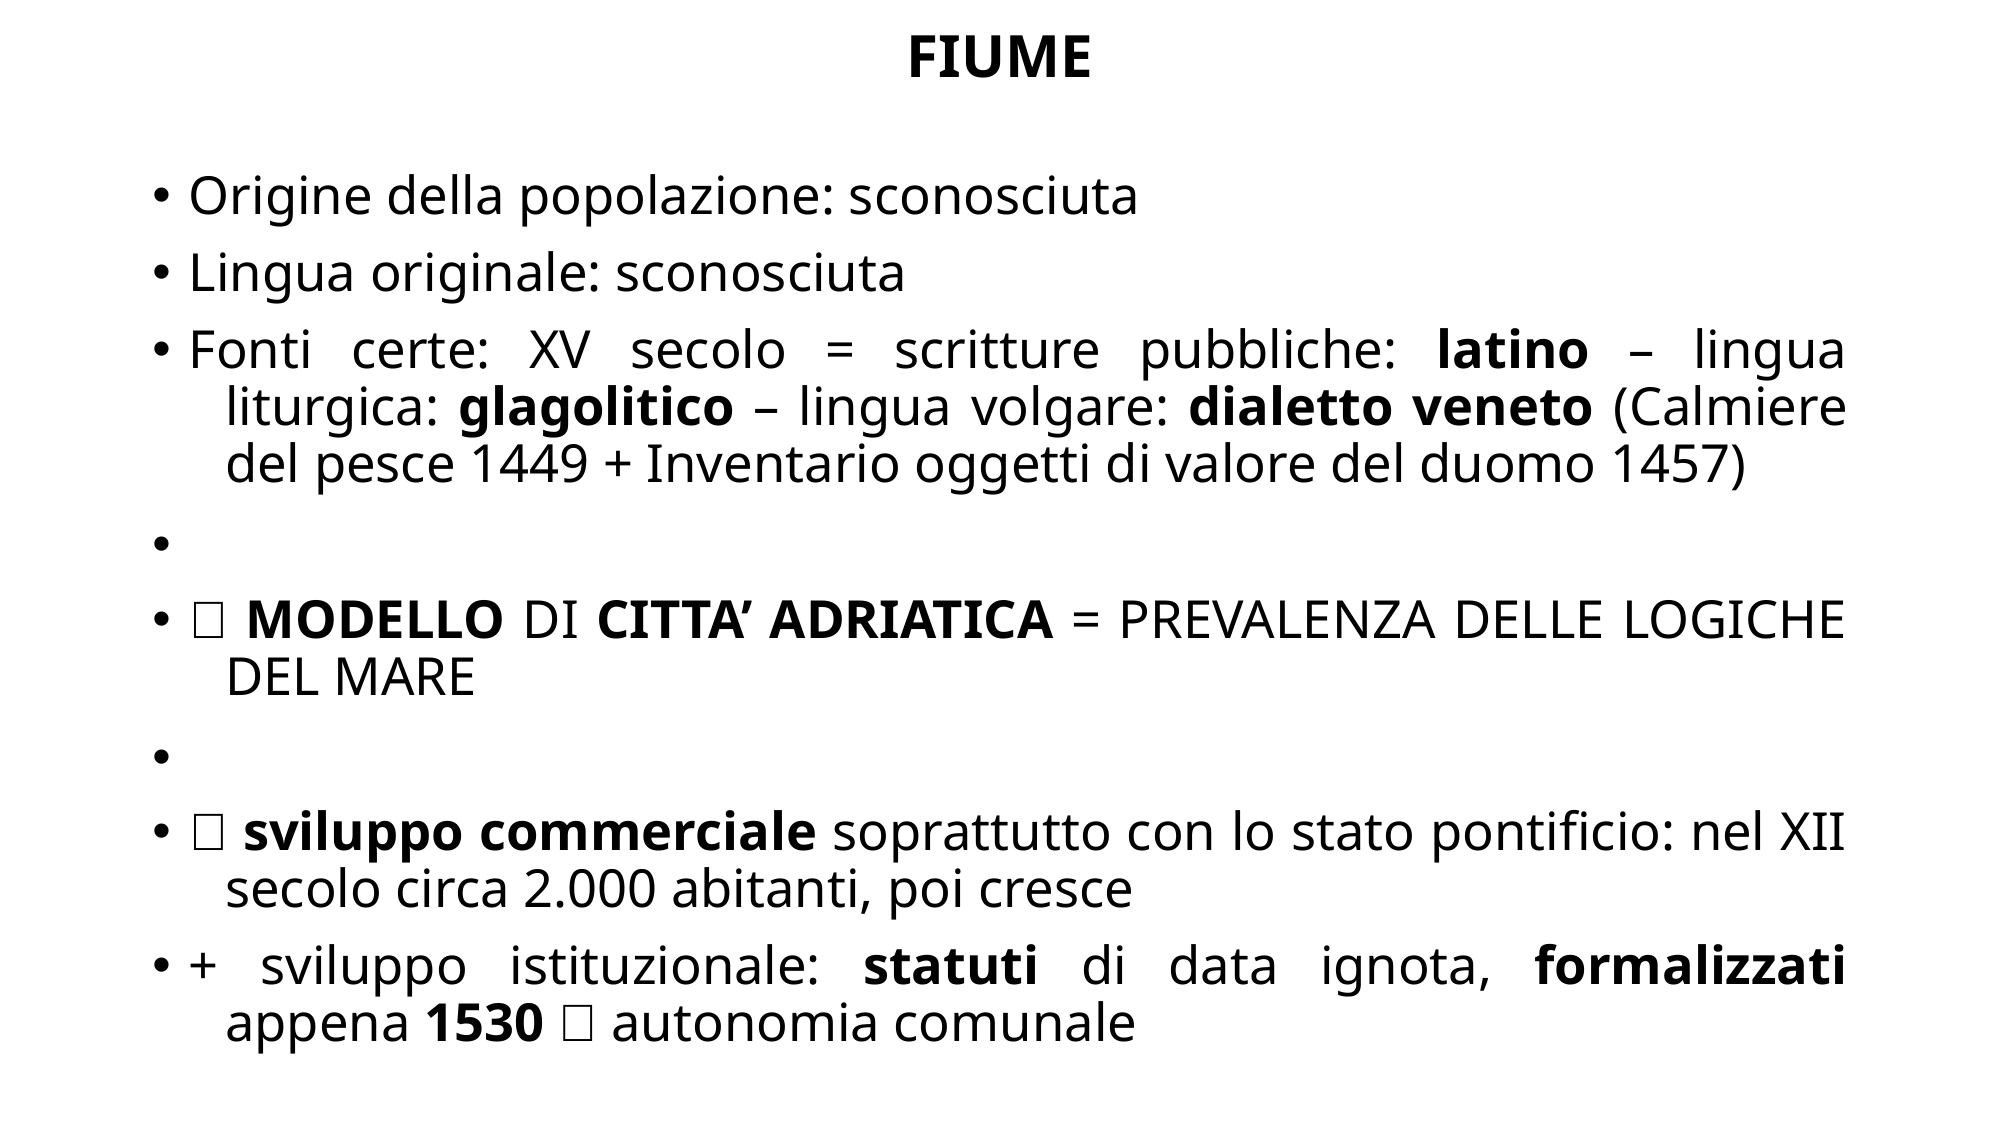

# FIUME
Origine della popolazione: sconosciuta
Lingua originale: sconosciuta
Fonti certe: XV secolo = scritture pubbliche: latino – lingua liturgica: glagolitico – lingua volgare: dialetto veneto (Calmiere del pesce 1449 + Inventario oggetti di valore del duomo 1457)
 MODELLO DI CITTA’ ADRIATICA = PREVALENZA DELLE LOGICHE DEL MARE
 sviluppo commerciale soprattutto con lo stato pontificio: nel XII secolo circa 2.000 abitanti, poi cresce
+ sviluppo istituzionale: statuti di data ignota, formalizzati appena 1530  autonomia comunale